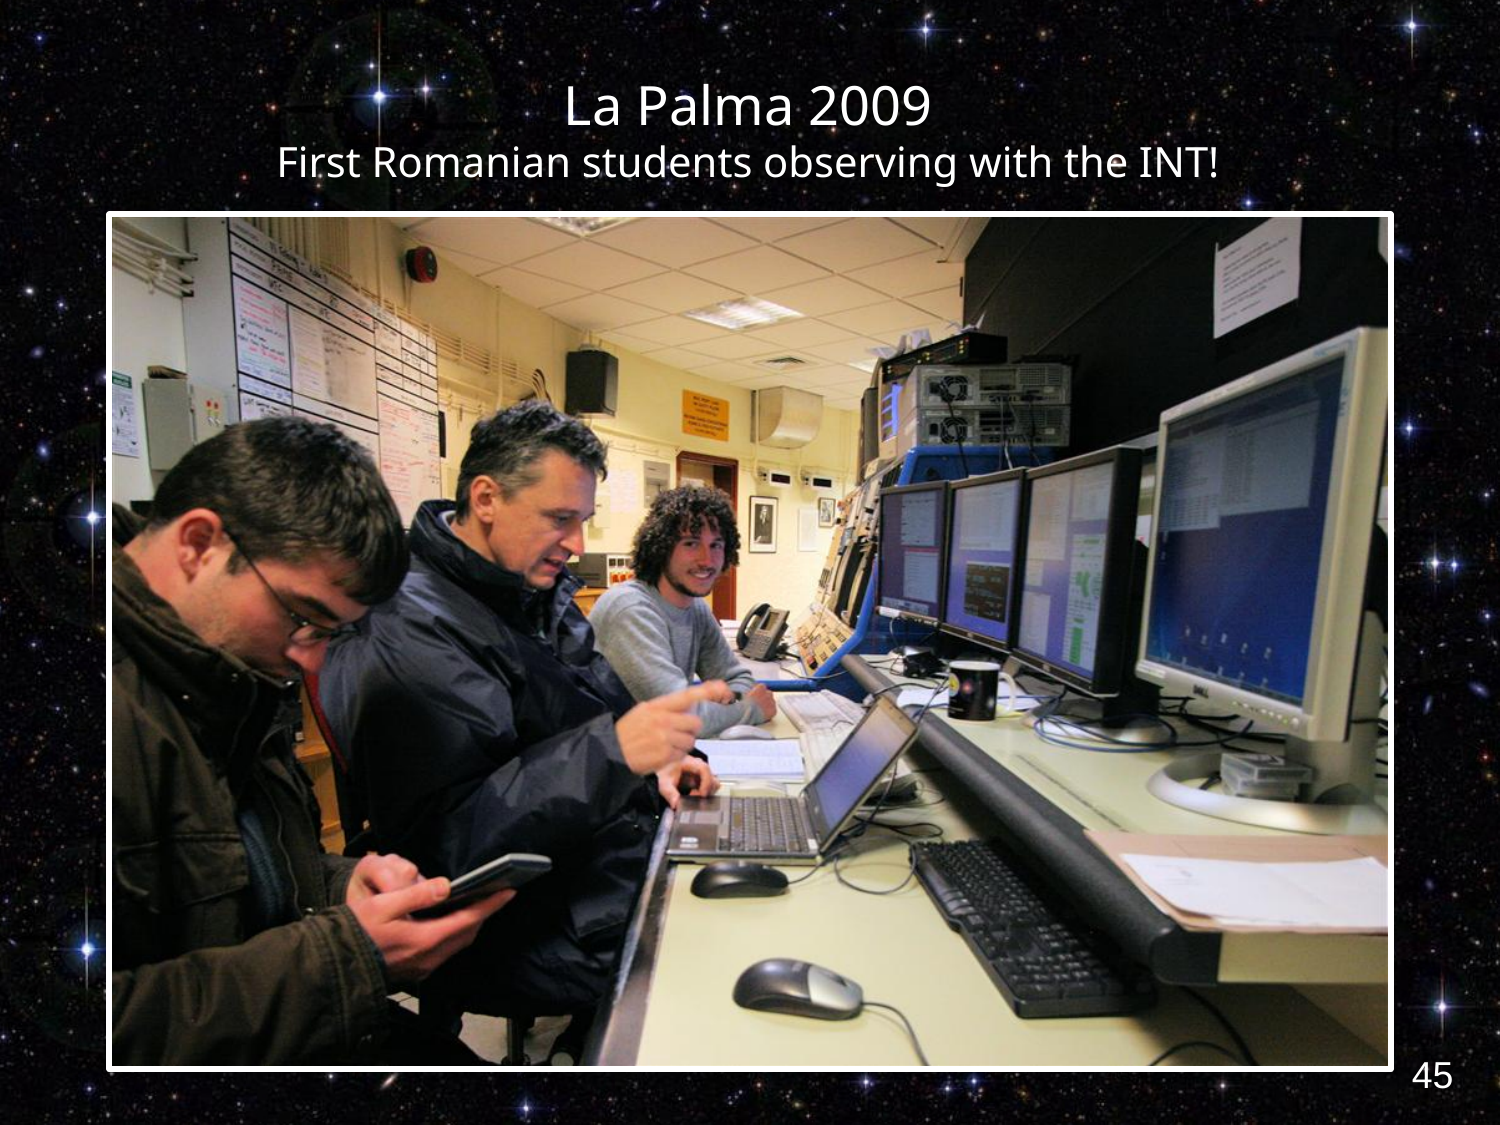

La Palma 2009
First Romanian students observing with the INT!
45